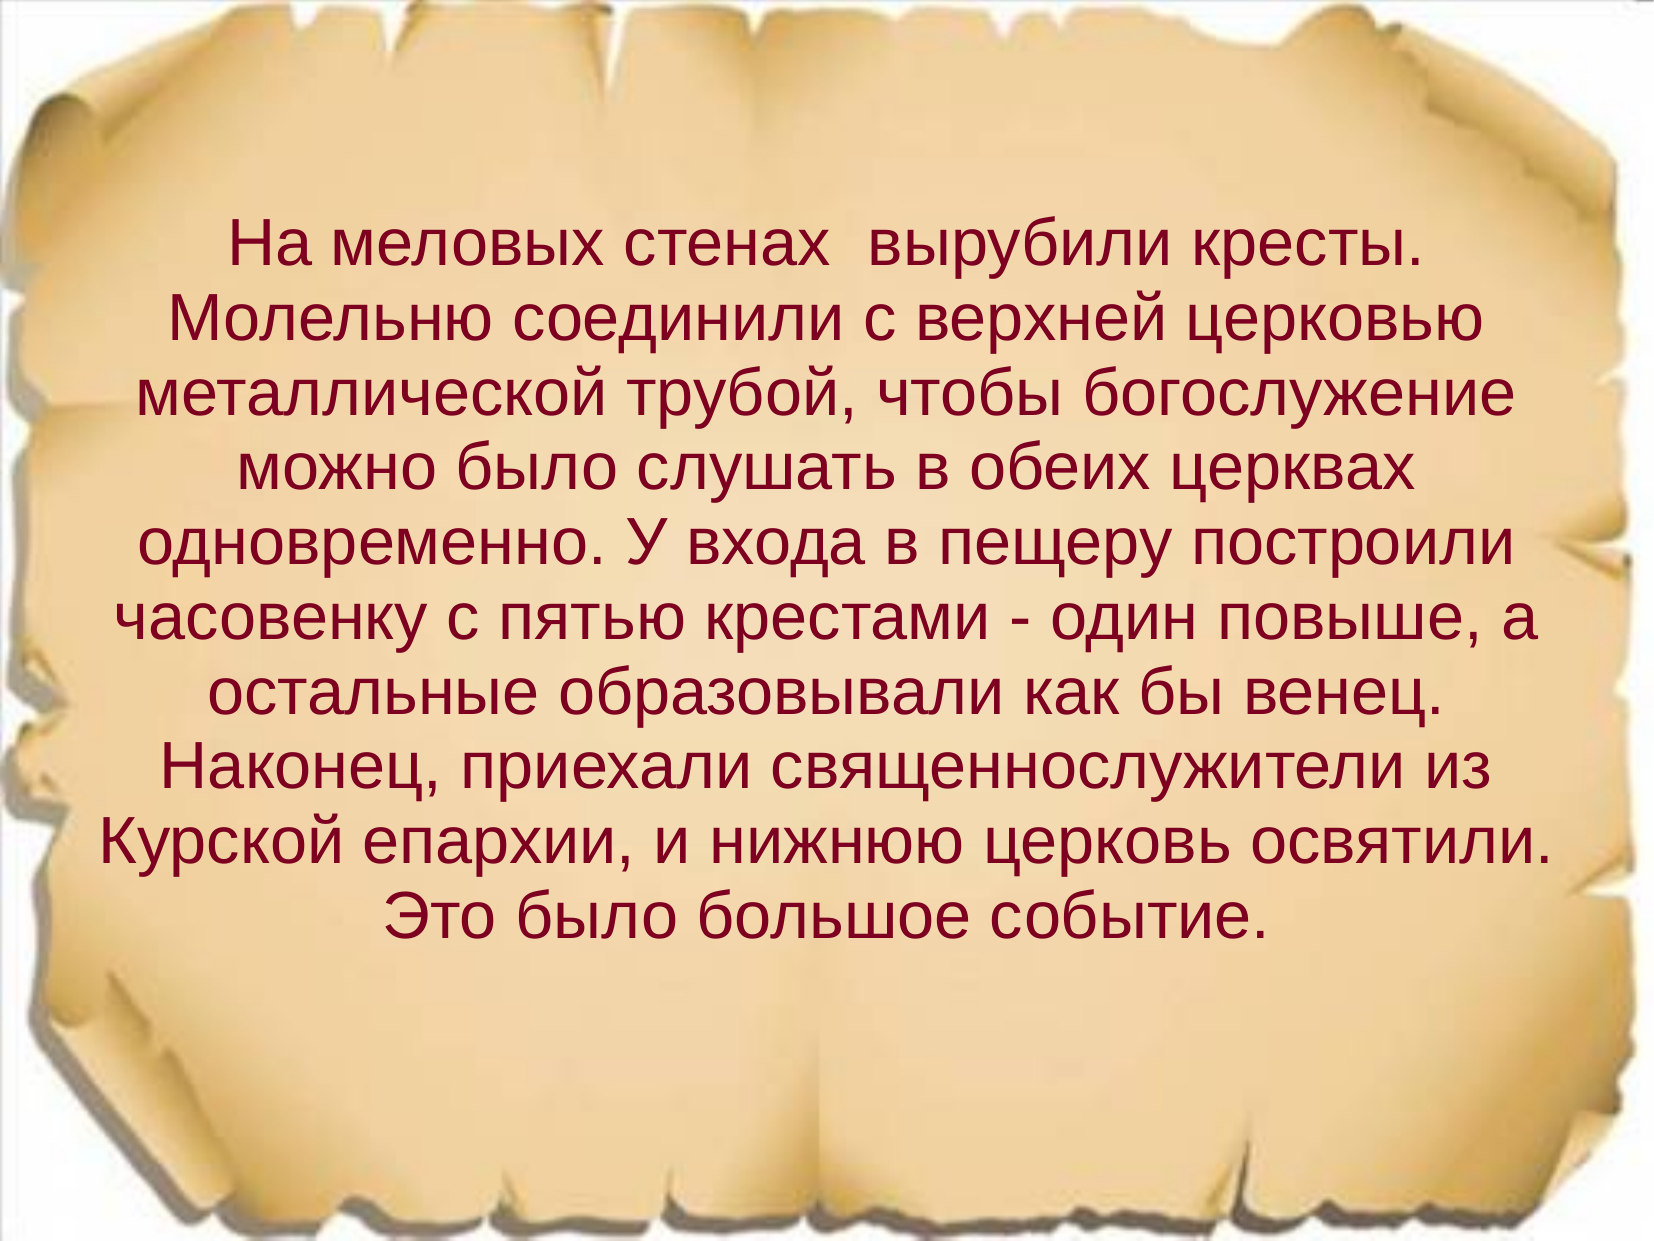

# На меловых стенах вырубили кресты. Молельню соединили с верхней церковью металлической трубой, чтобы богослужение можно было слушать в обеих церквах одновременно. У входа в пещеру построили часовенку с пятью крестами - один повыше, а остальные образовывали как бы венец. Наконец, приехали священнослужители из Курской епархии, и нижнюю церковь освятили. Это было большое событие.